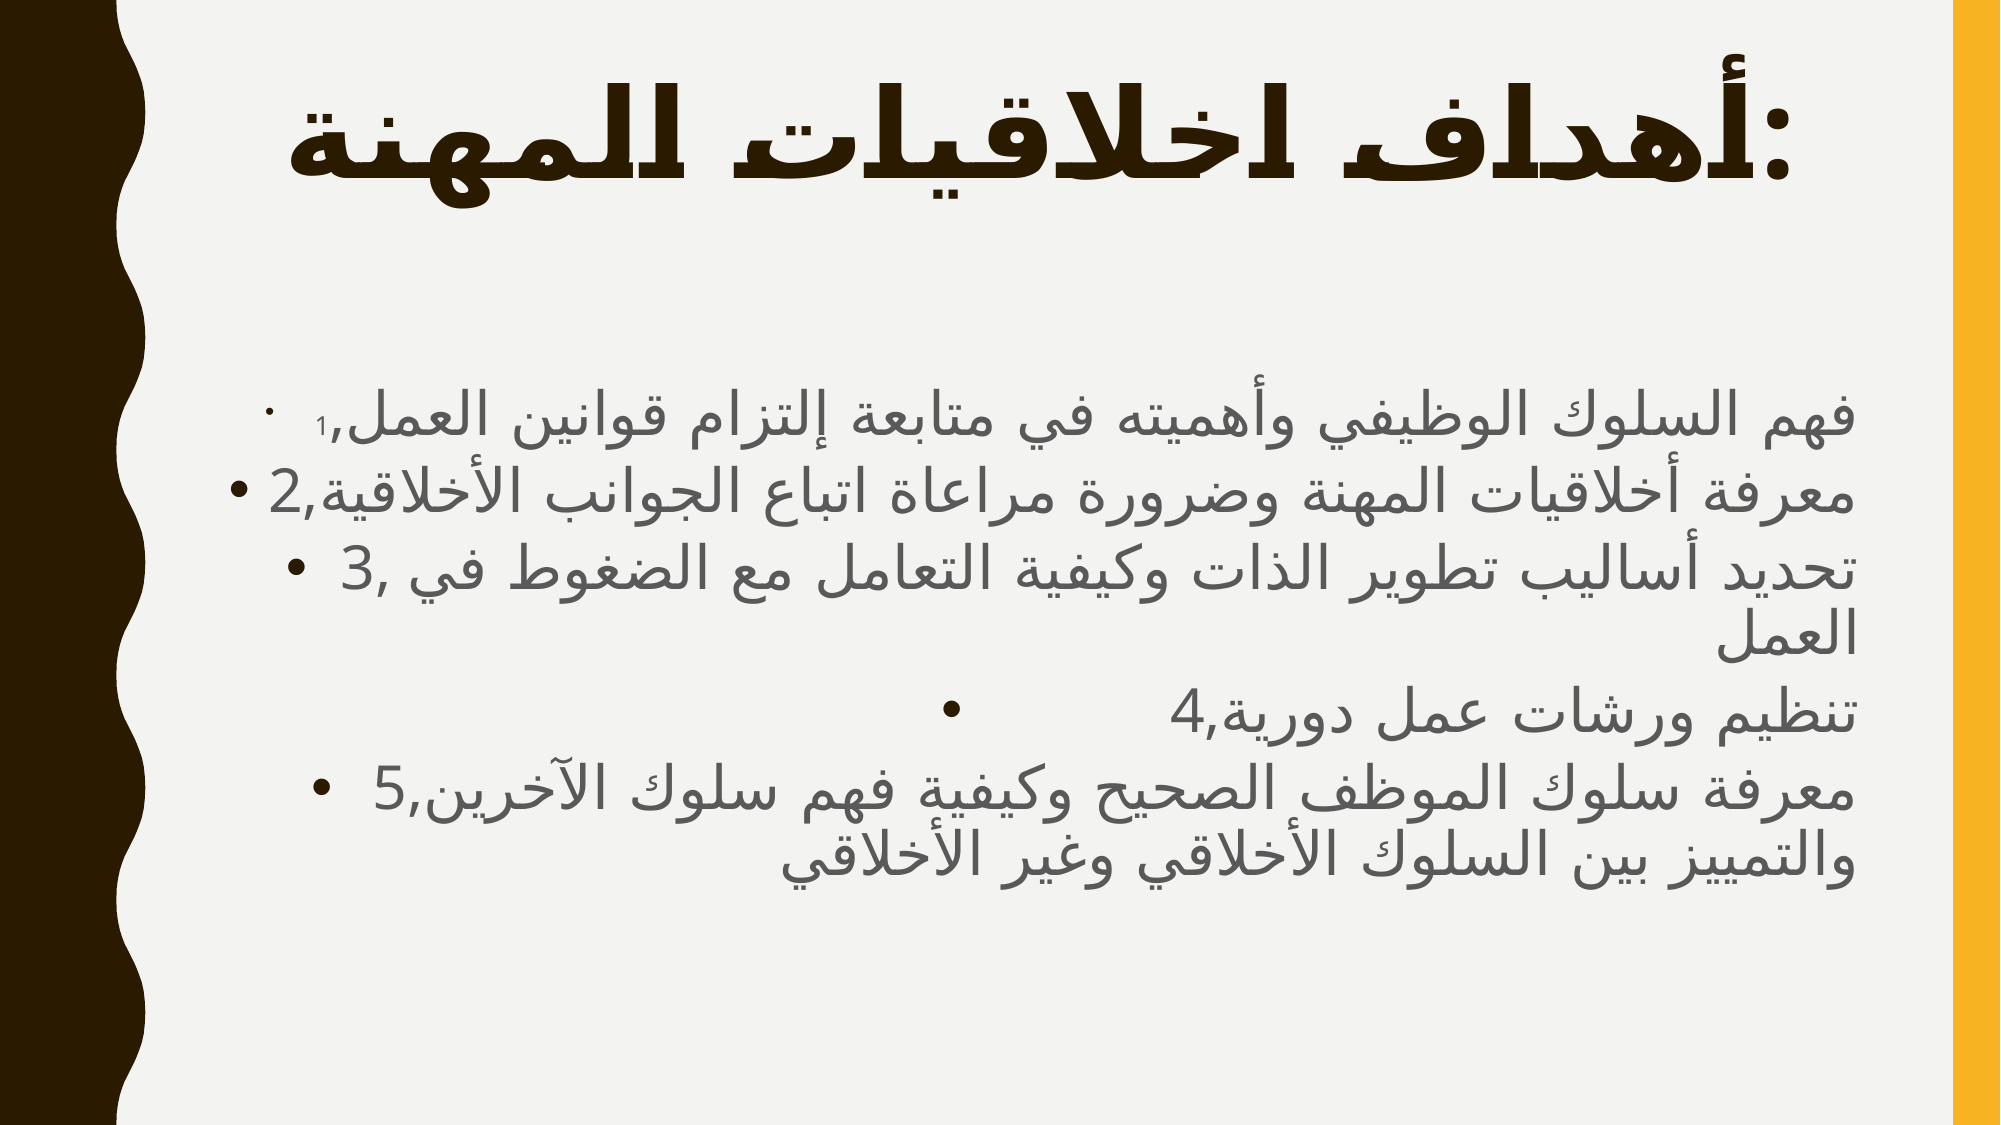

# أهداف اخلاقيات المهنة:
1,فهم السلوك الوظيفي وأهميته في متابعة إلتزام قوانين العمل
2,معرفة أخلاقيات المهنة وضرورة مراعاة اتباع الجوانب الأخلاقية
3, تحديد أساليب تطوير الذات وكيفية التعامل مع الضغوط في العمل
4,تنظيم ورشات عمل دورية
5,معرفة سلوك الموظف الصحيح وكيفية فهم سلوك الآخرين والتمييز بين السلوك الأخلاقي وغير الأخلاقي